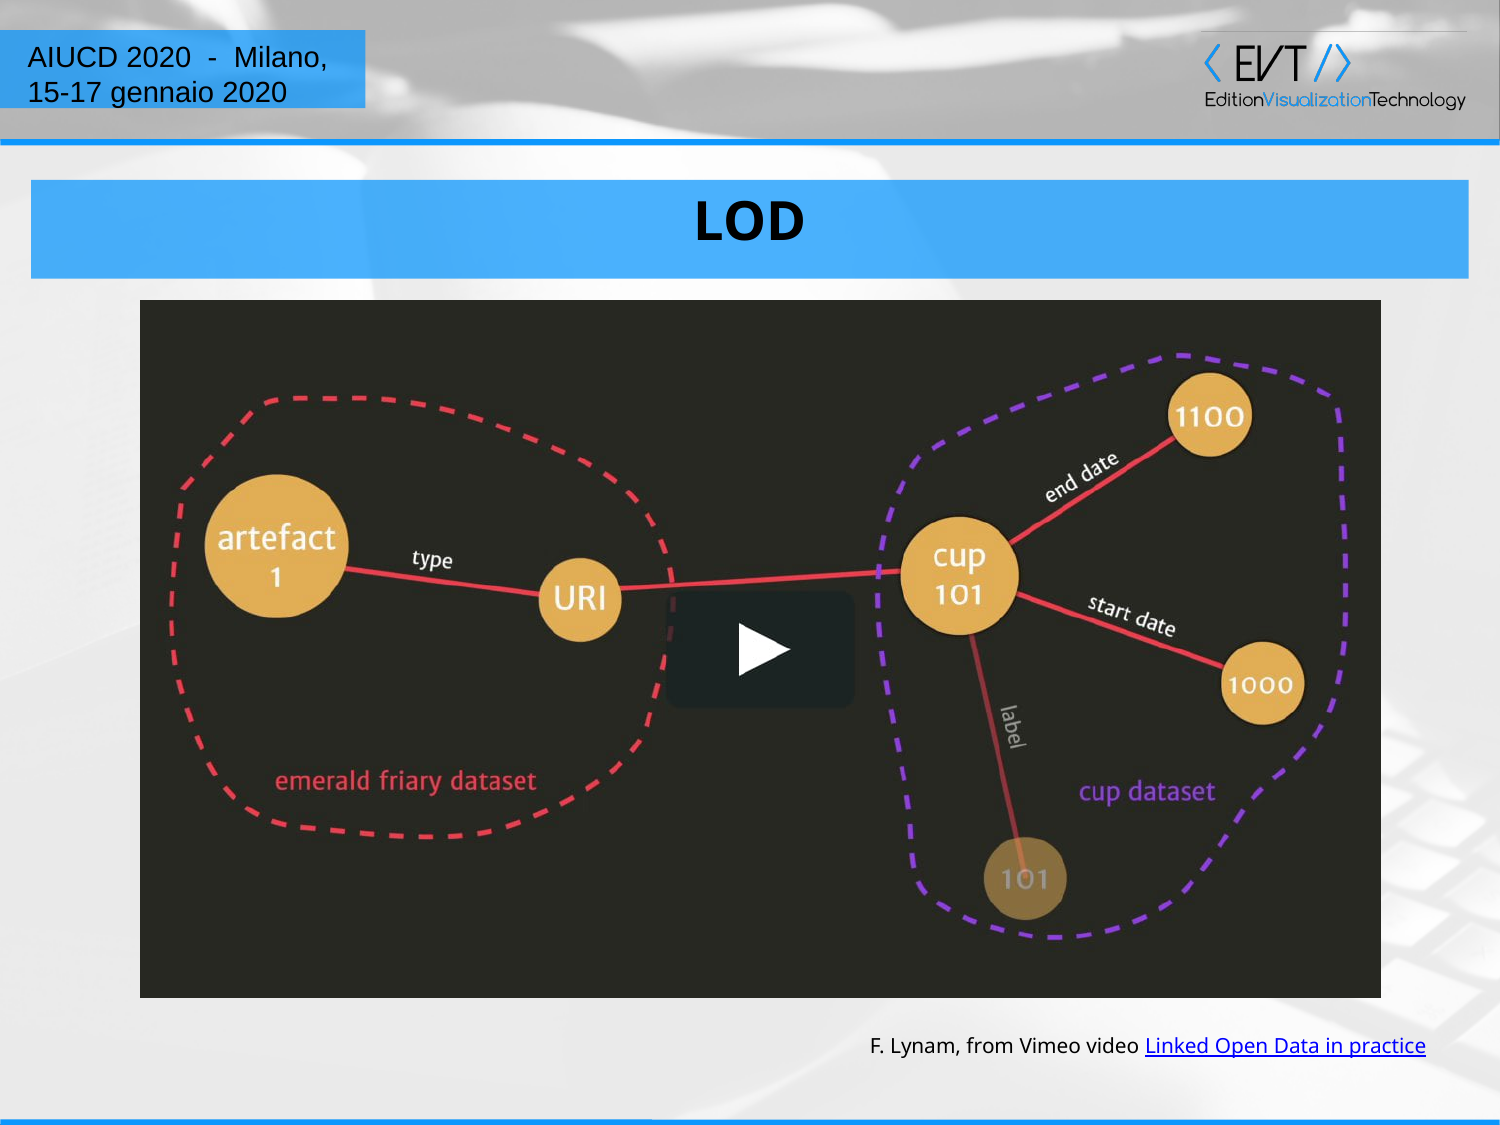

# LOD
F. Lynam, from Vimeo video Linked Open Data in practice